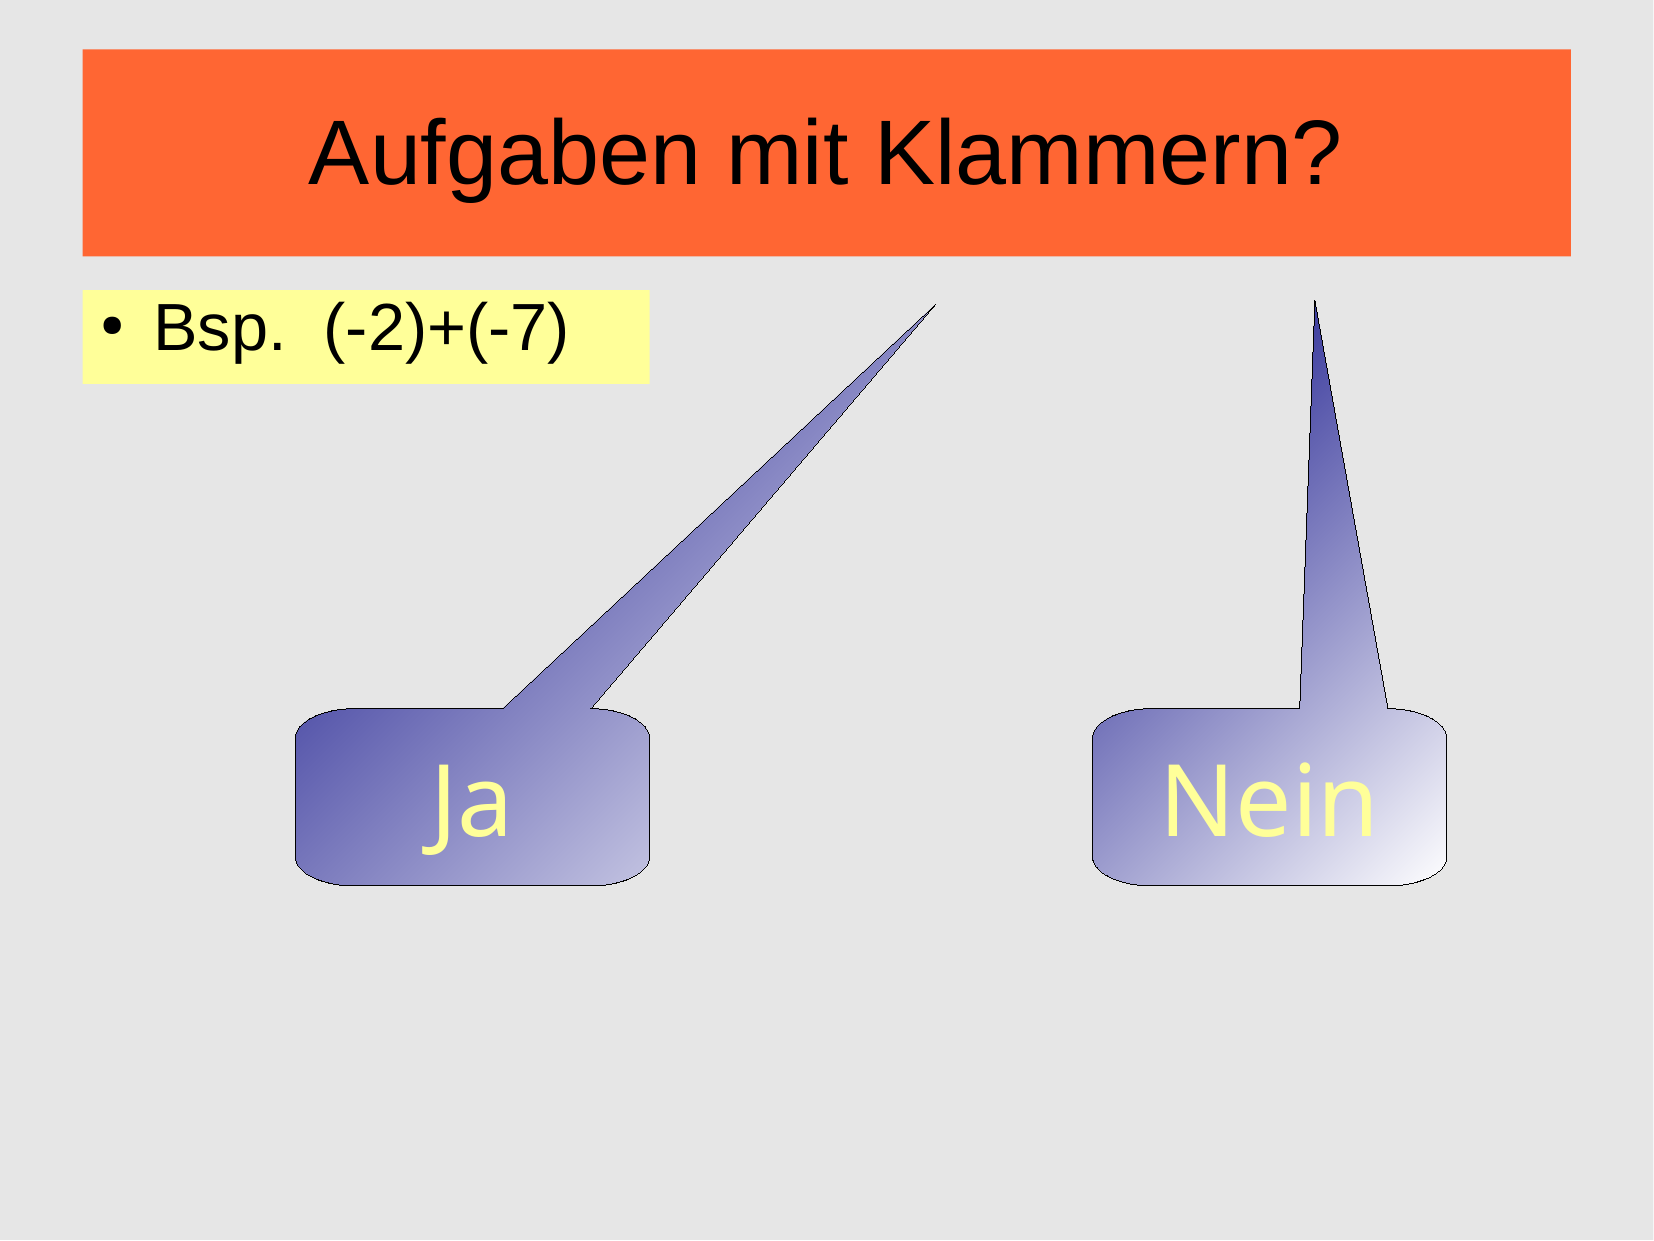

# Aufgaben mit Klammern?
Bsp. (-2)+(-7)
Ja
Nein